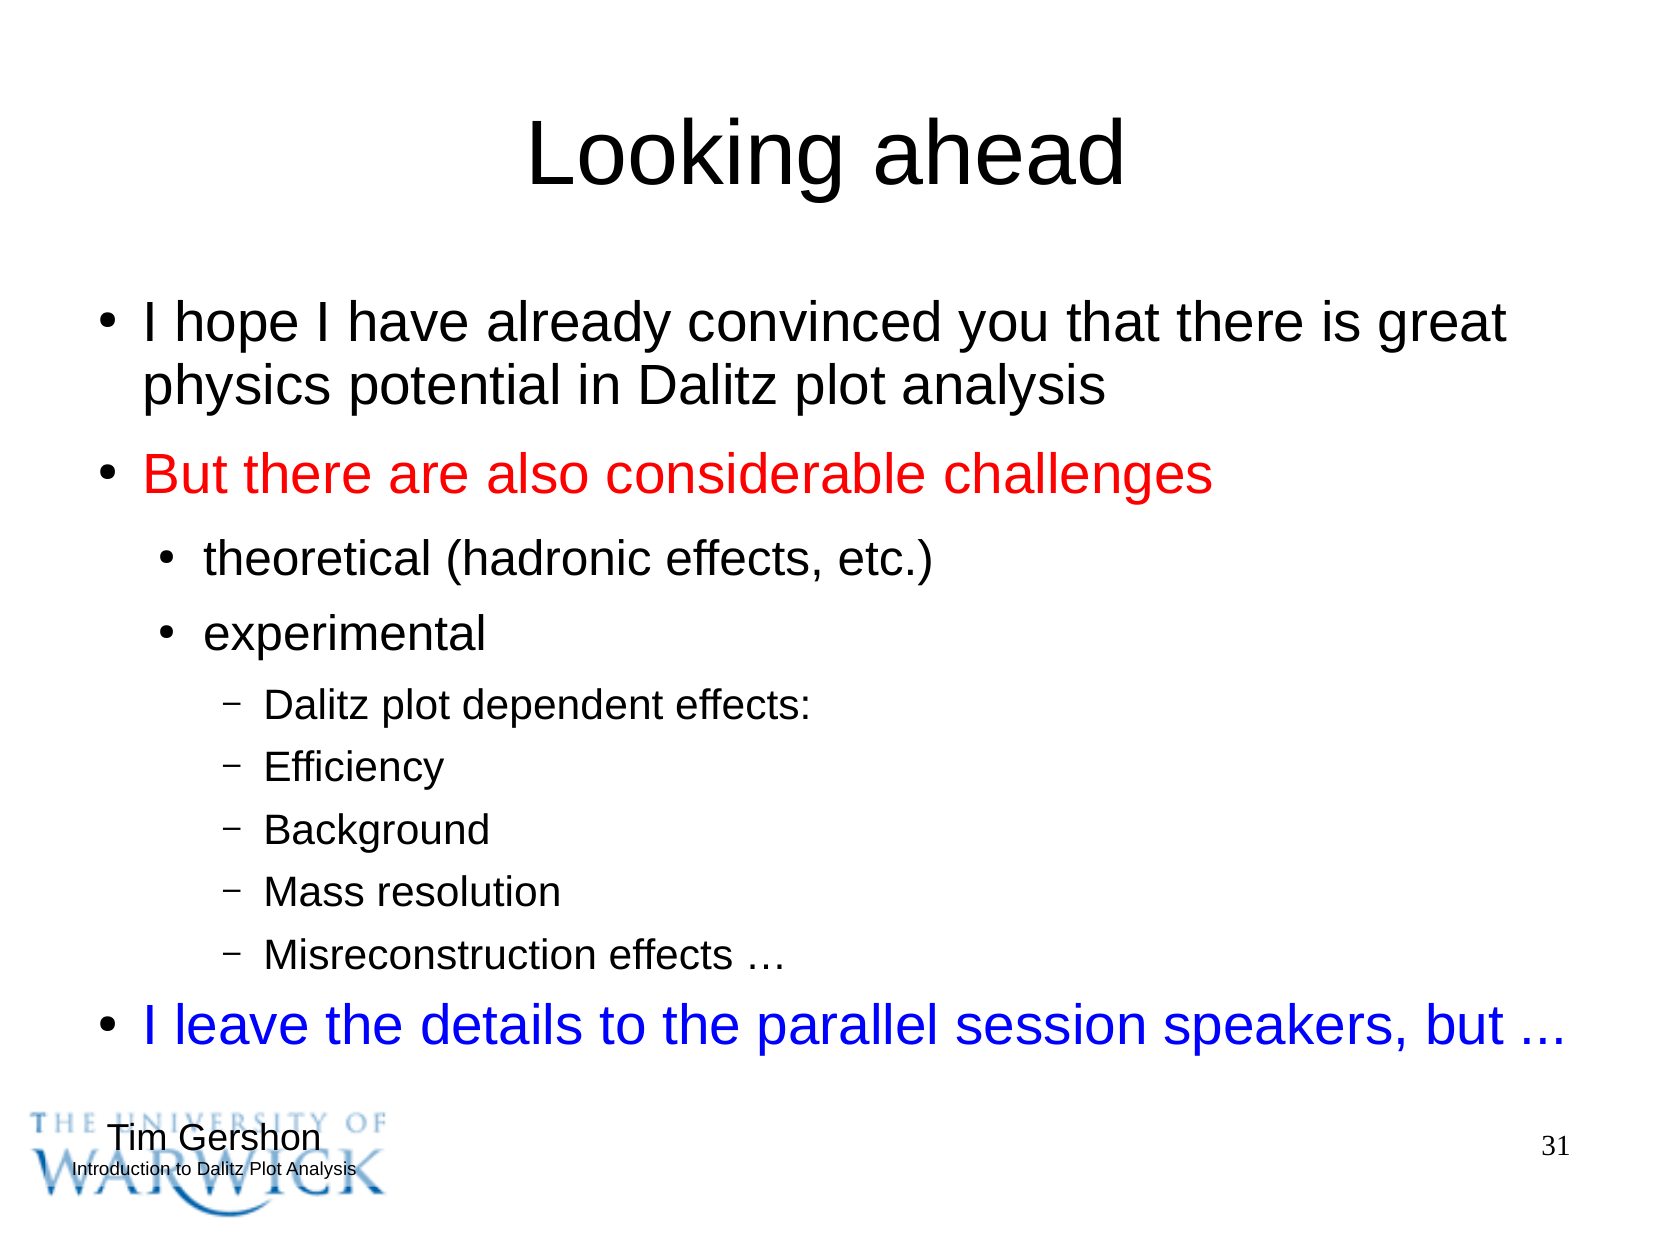

# Looking ahead
I hope I have already convinced you that there is great physics potential in Dalitz plot analysis
But there are also considerable challenges
theoretical (hadronic effects, etc.)
experimental
Dalitz plot dependent effects:
Efficiency
Background
Mass resolution
Misreconstruction effects …
I leave the details to the parallel session speakers, but ...
Tim Gershon
Weak Phases from Dalitz Plots
Tim Gershon
Weak Phases from Dalitz Plots
Tim Gershon
Introduction to Dalitz Plot Analysis
31